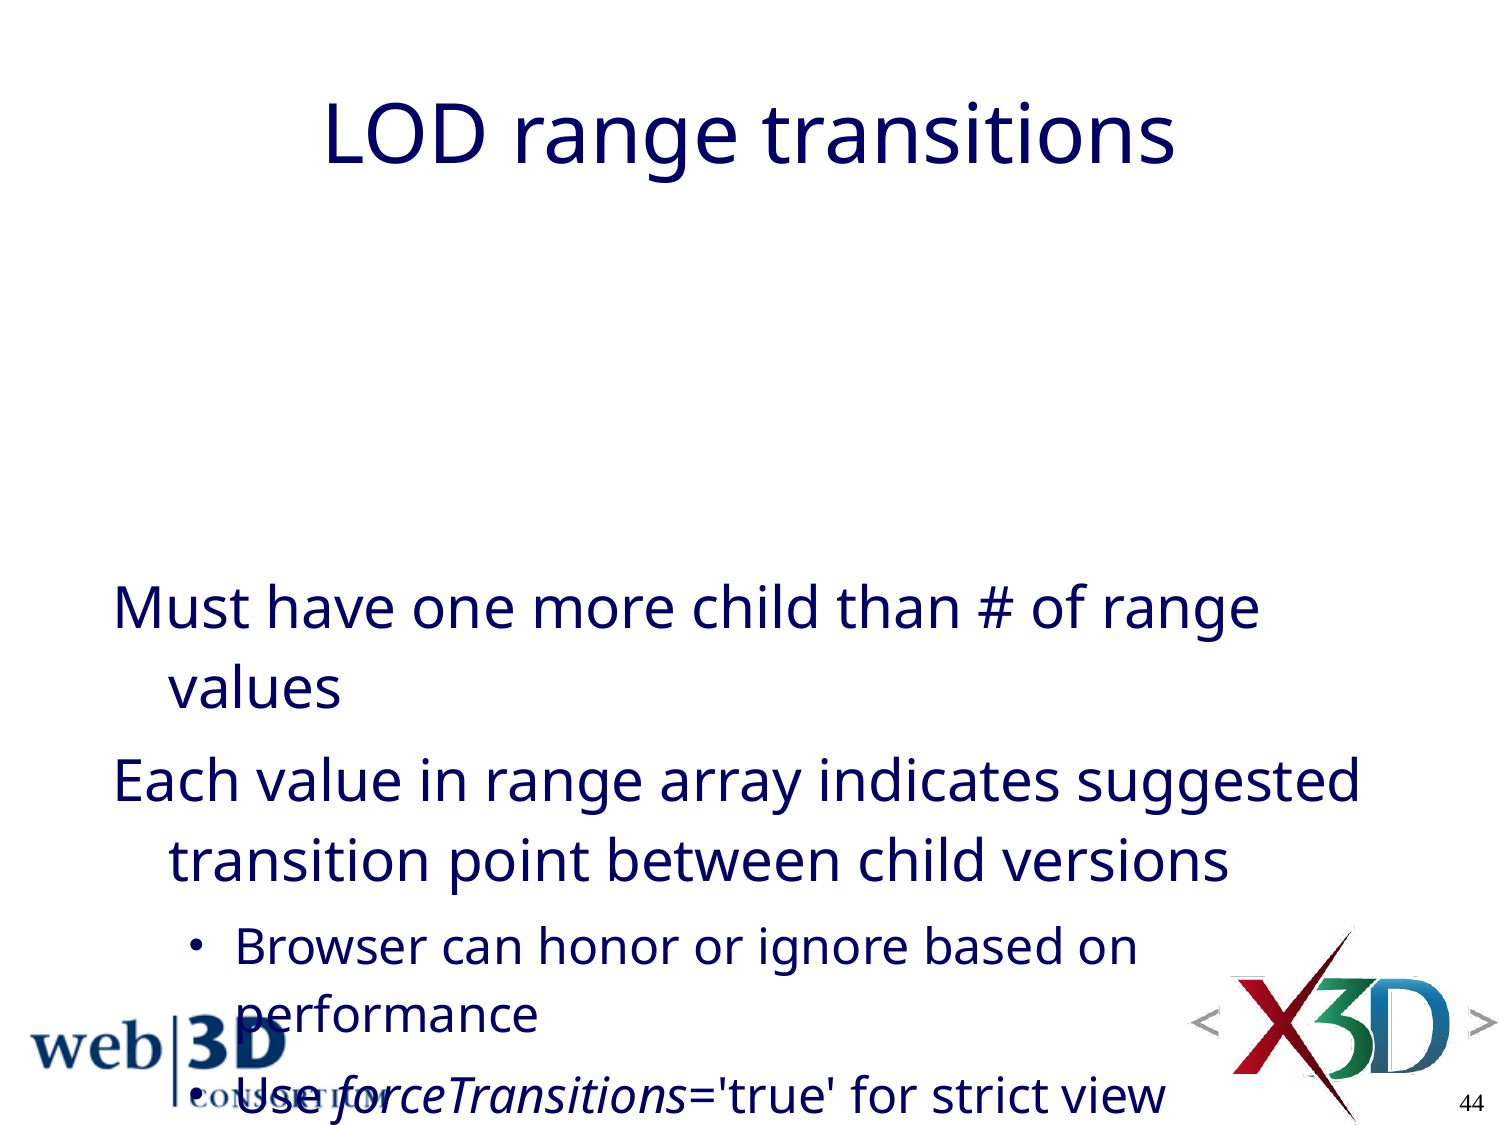

# LOD range transitions
Must have one more child than # of range values
Each value in range array indicates suggested transition point between child versions
Browser can honor or ignore based on performance
Use forceTransitions='true' for strict view transitions at each of the range values specified